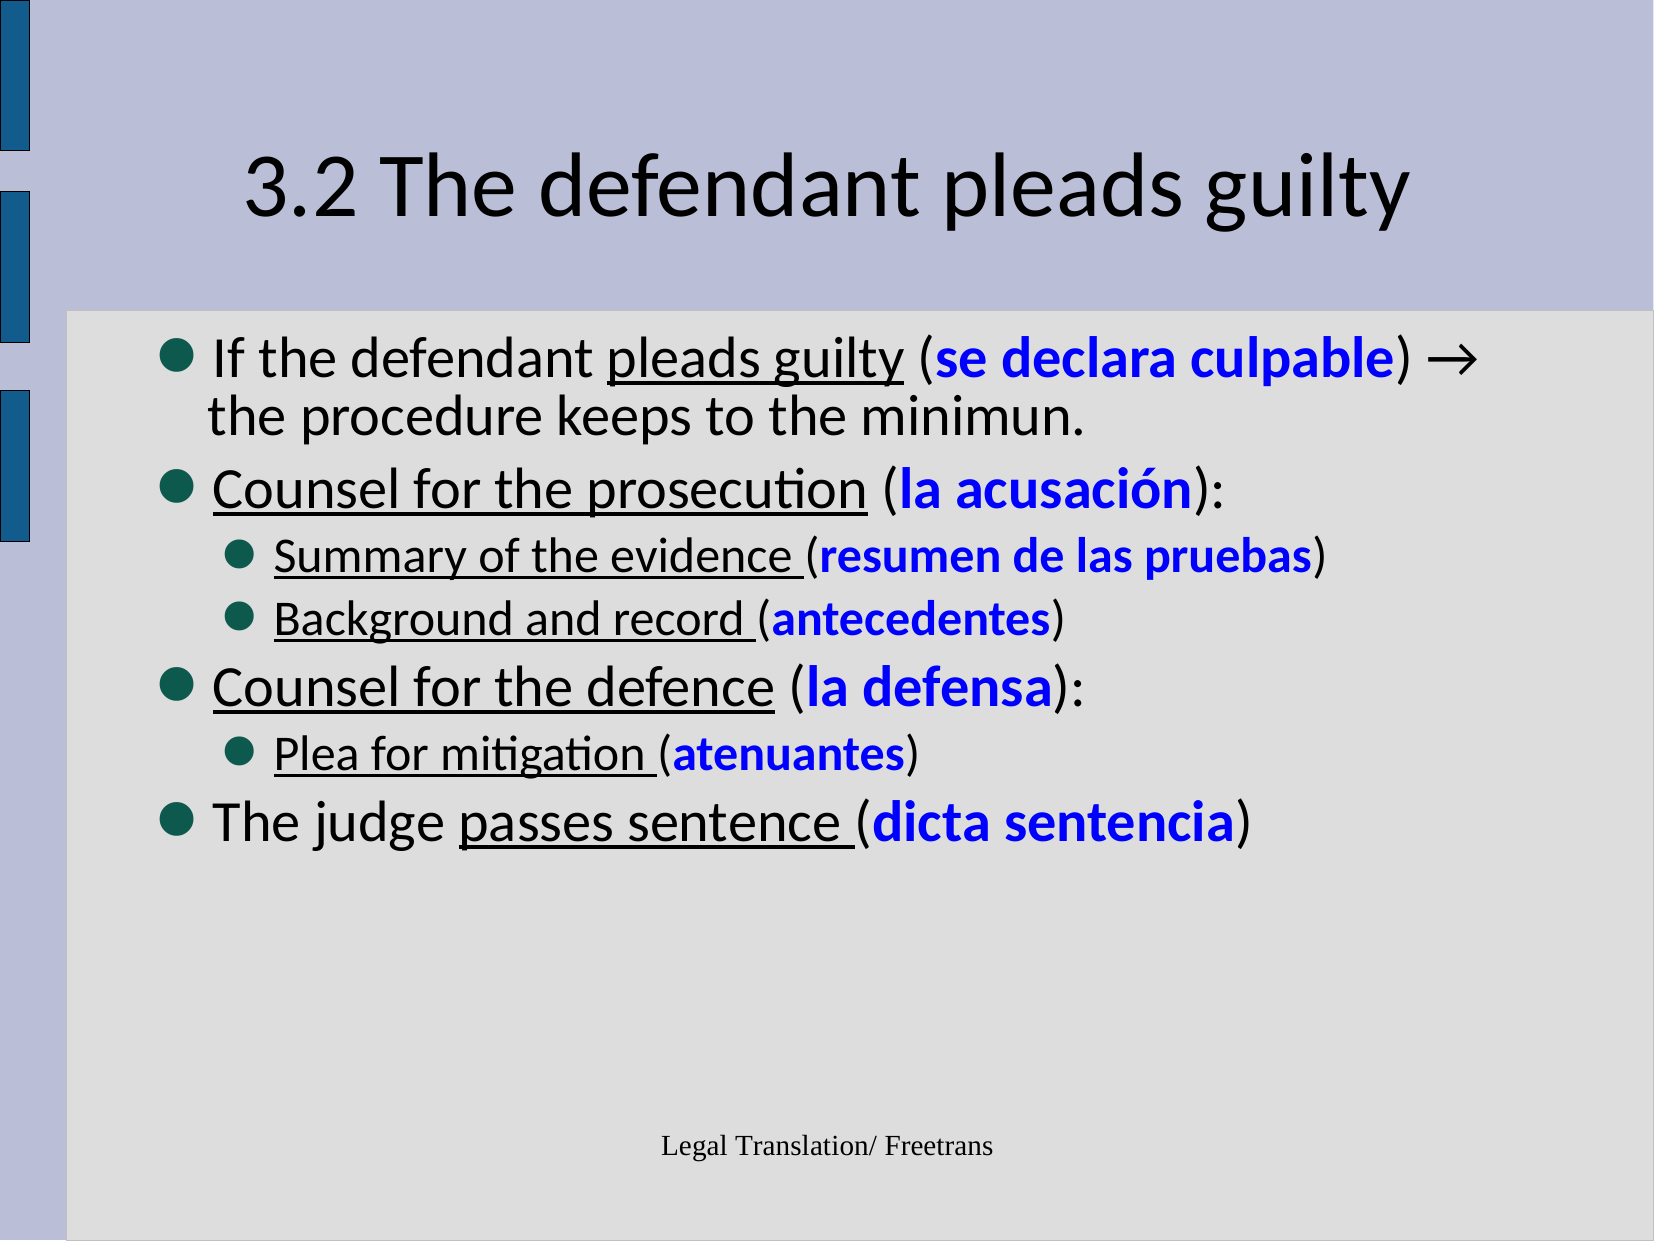

3.2 The defendant pleads guilty
If the defendant pleads guilty (se declara culpable) → the procedure keeps to the minimun.
Counsel for the prosecution (la acusación):
Summary of the evidence (resumen de las pruebas)
Background and record (antecedentes)
Counsel for the defence (la defensa):
Plea for mitigation (atenuantes)
The judge passes sentence (dicta sentencia)
Legal Translation/ Freetrans